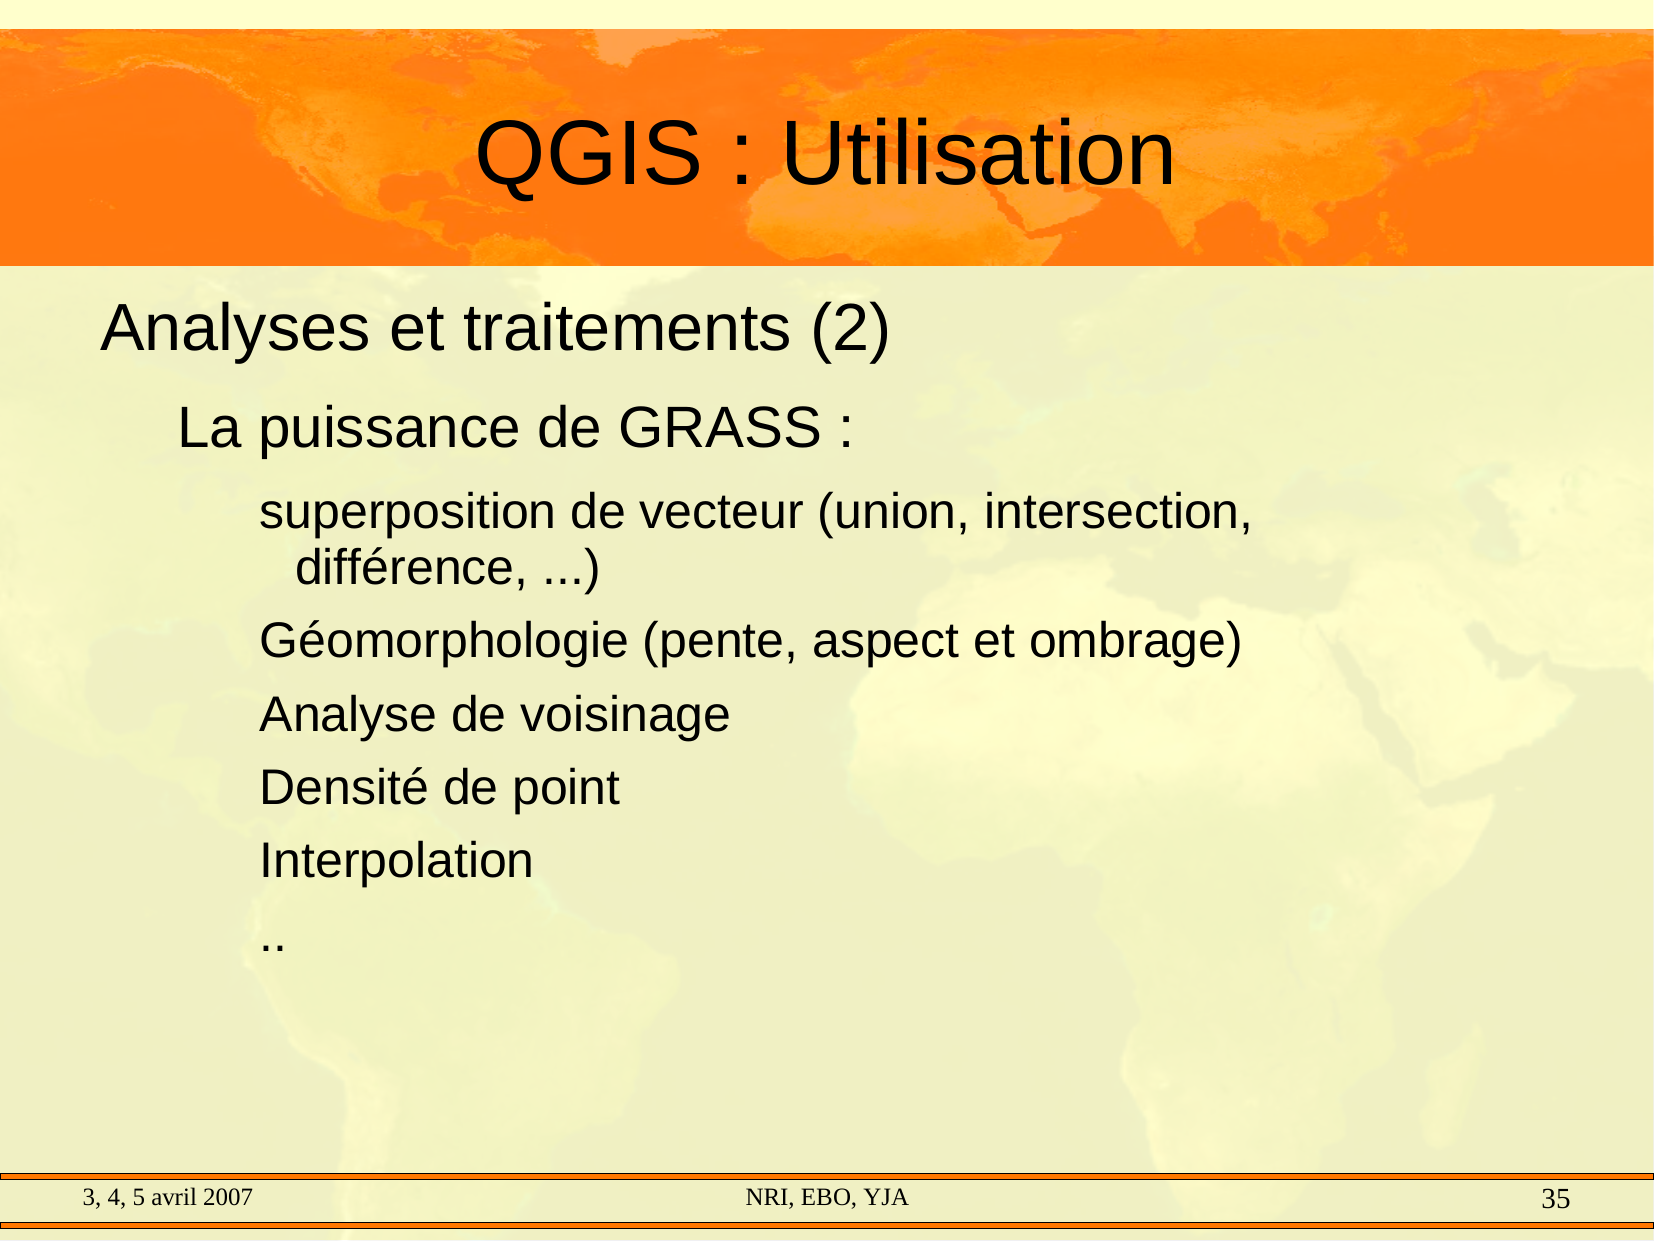

# QGIS : Utilisation
Analyses et traitements (2)
La puissance de GRASS :
superposition de vecteur (union, intersection, différence, ...)
Géomorphologie (pente, aspect et ombrage)
Analyse de voisinage
Densité de point
Interpolation
..
3, 4, 5 avril 2007
NRI, EBO, YJA
35